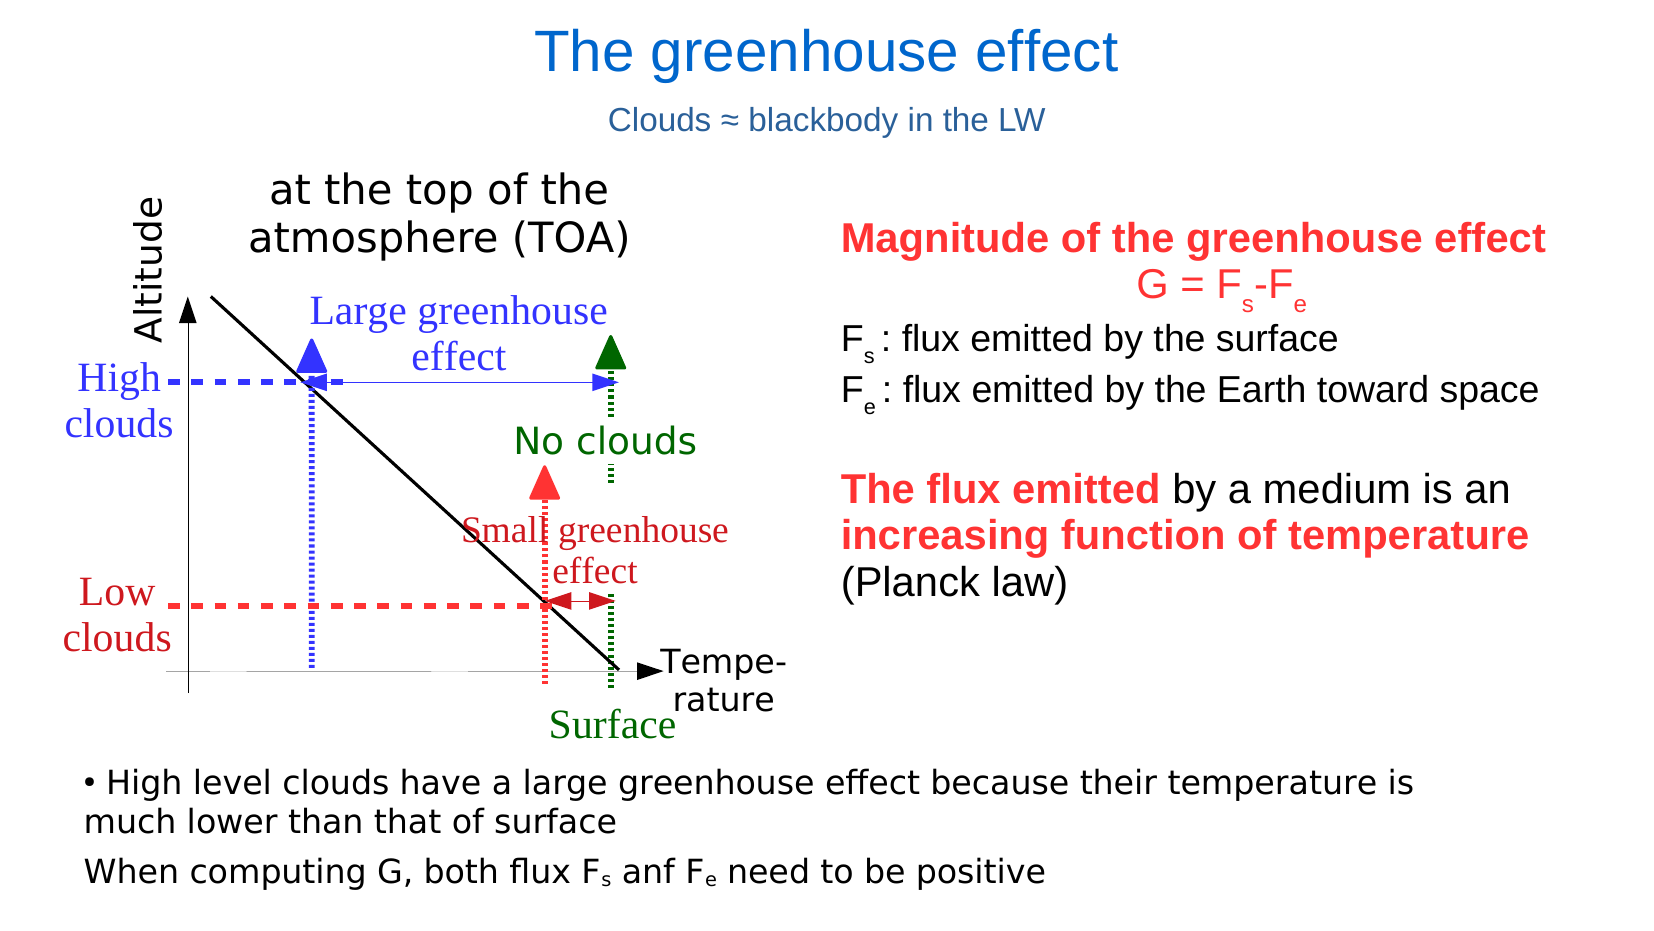

The greenhouse effect
Clouds ≈ blackbody in the LW
at the top of the atmosphere (TOA)
Altitude
No clouds
Tempe-
rature
Surface
Magnitude of the greenhouse effect
G = Fs-Fe
Fs : flux emitted by the surface
Fe : flux emitted by the Earth toward space
The flux emitted by a medium is an increasing function of temperature (Planck law)
Large greenhouse effect
High clouds
Small greenhouse effect
Low clouds
 High level clouds have a large greenhouse effect because their temperature is much lower than that of surface
When computing G, both flux Fs anf Fe need to be positive